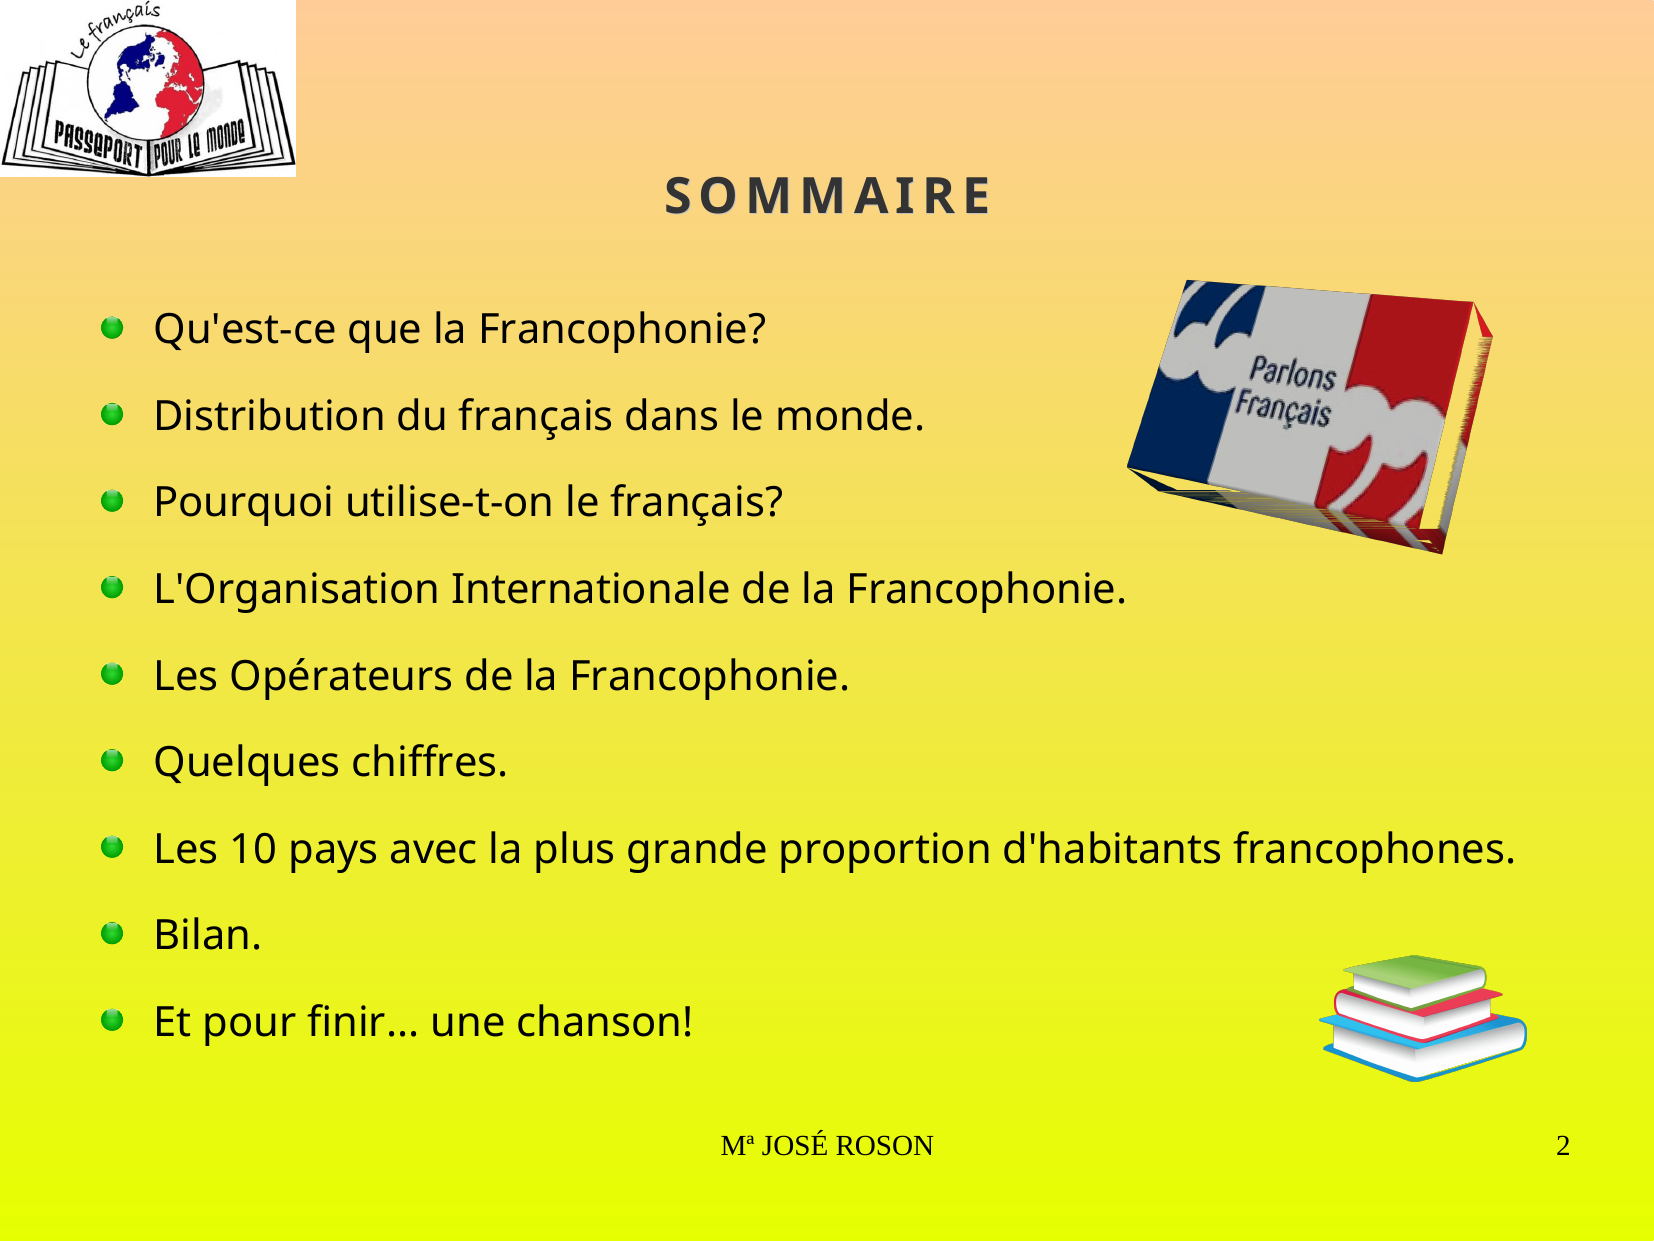

# SOMMAIRE
Qu'est-ce que la Francophonie?
Distribution du français dans le monde.
Pourquoi utilise-t-on le français?
L'Organisation Internationale de la Francophonie.
Les Opérateurs de la Francophonie.
Quelques chiffres.
Les 10 pays avec la plus grande proportion d'habitants francophones.
Bilan.
Et pour finir... une chanson!
Mª JOSÉ ROSON
2